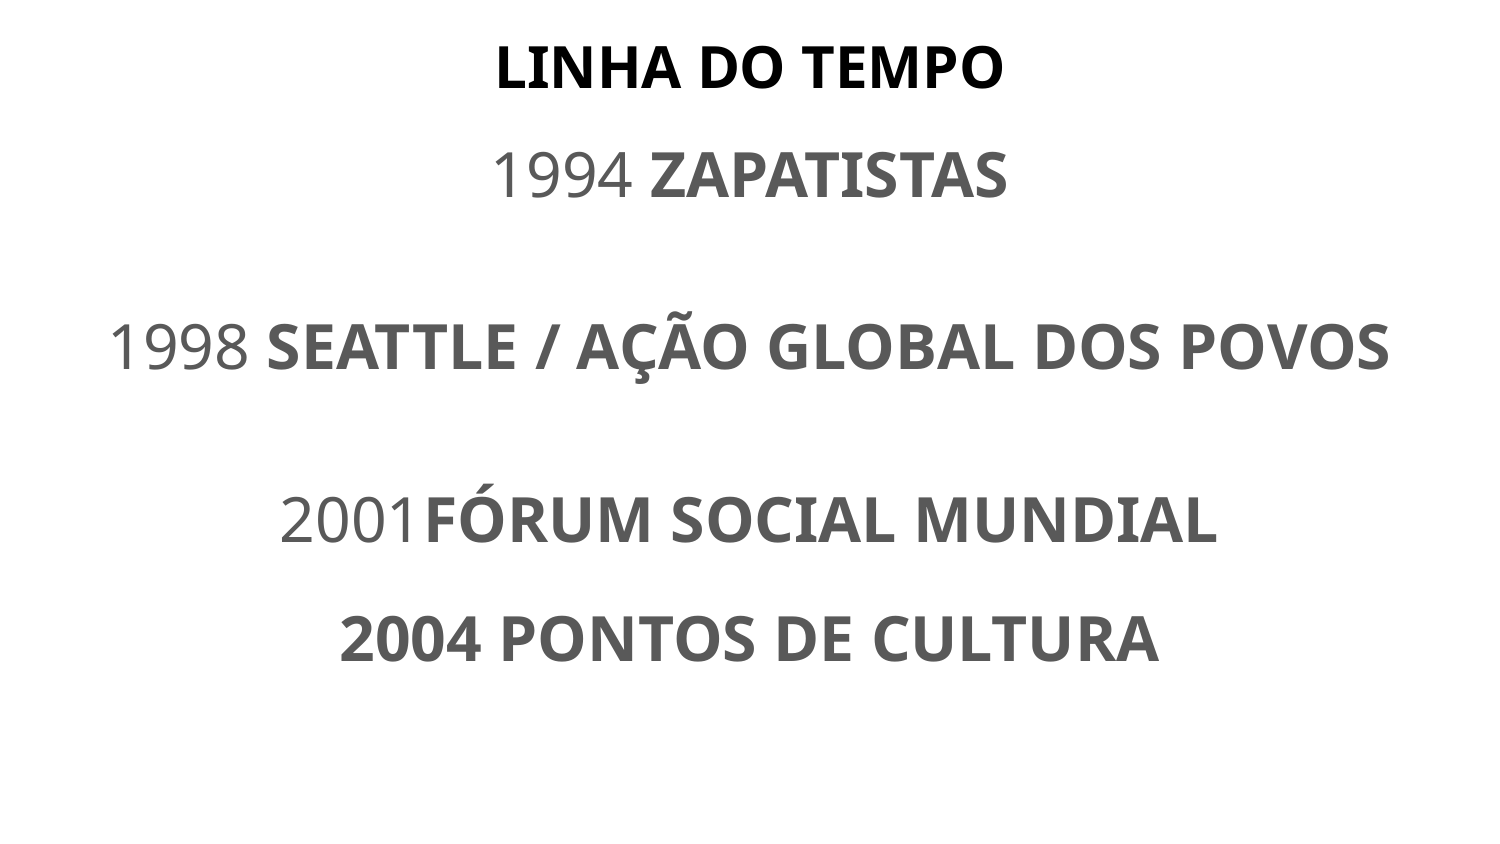

# LINHA DO TEMPO
1994 ZAPATISTAS
1998 SEATTLE / AÇÃO GLOBAL DOS POVOS
2001FÓRUM SOCIAL MUNDIAL
2004 PONTOS DE CULTURA